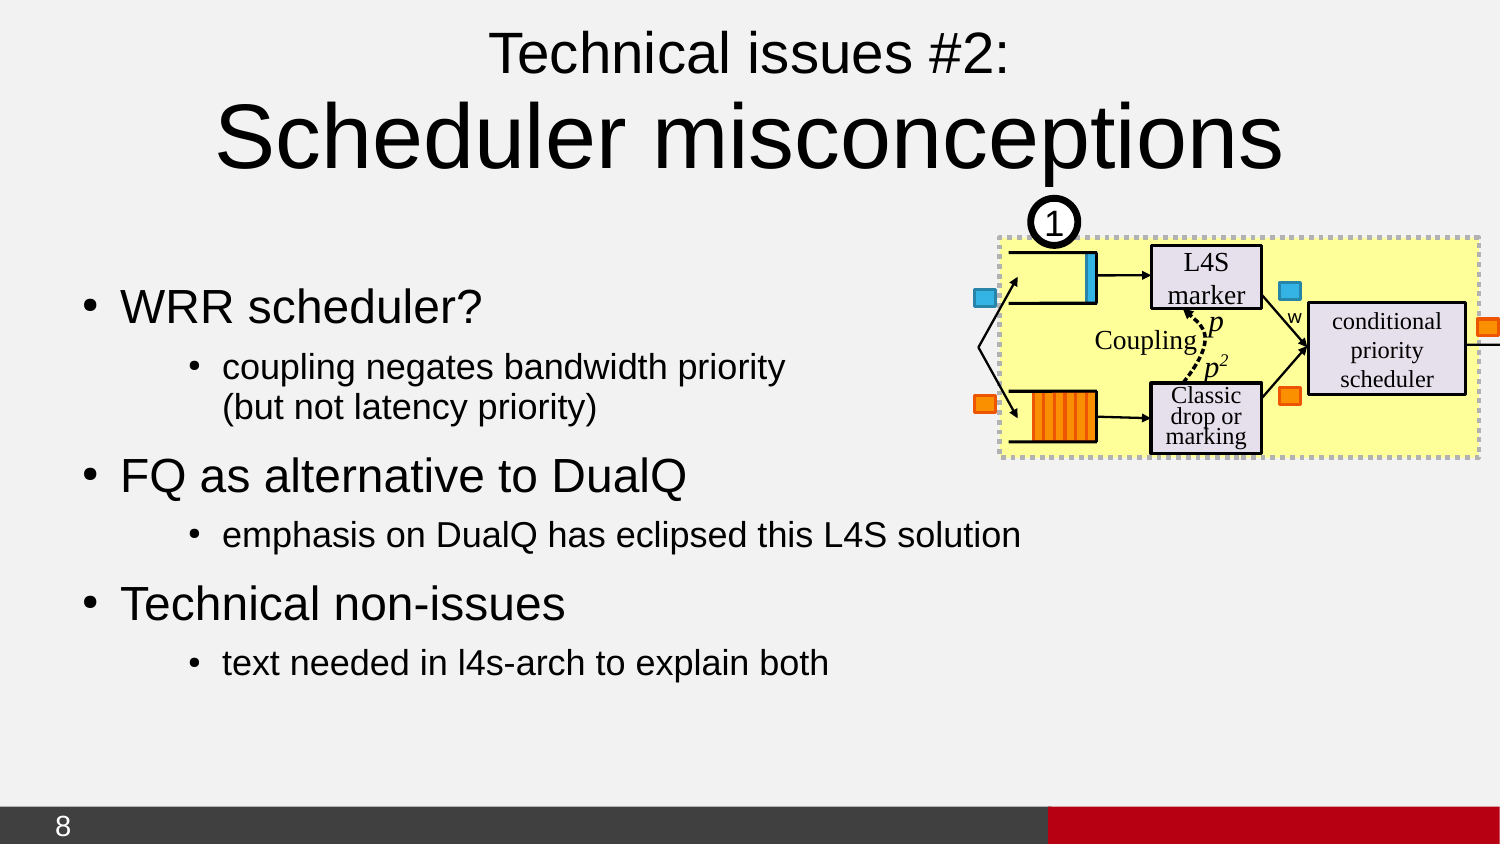

# Technical issues #2: Scheduler misconceptions
WRR scheduler?
coupling negates bandwidth priority
(but not latency priority)
FQ as alternative to DualQ
emphasis on DualQ has eclipsed this L4S solution
Technical non-issues
text needed in l4s-arch to explain both
8